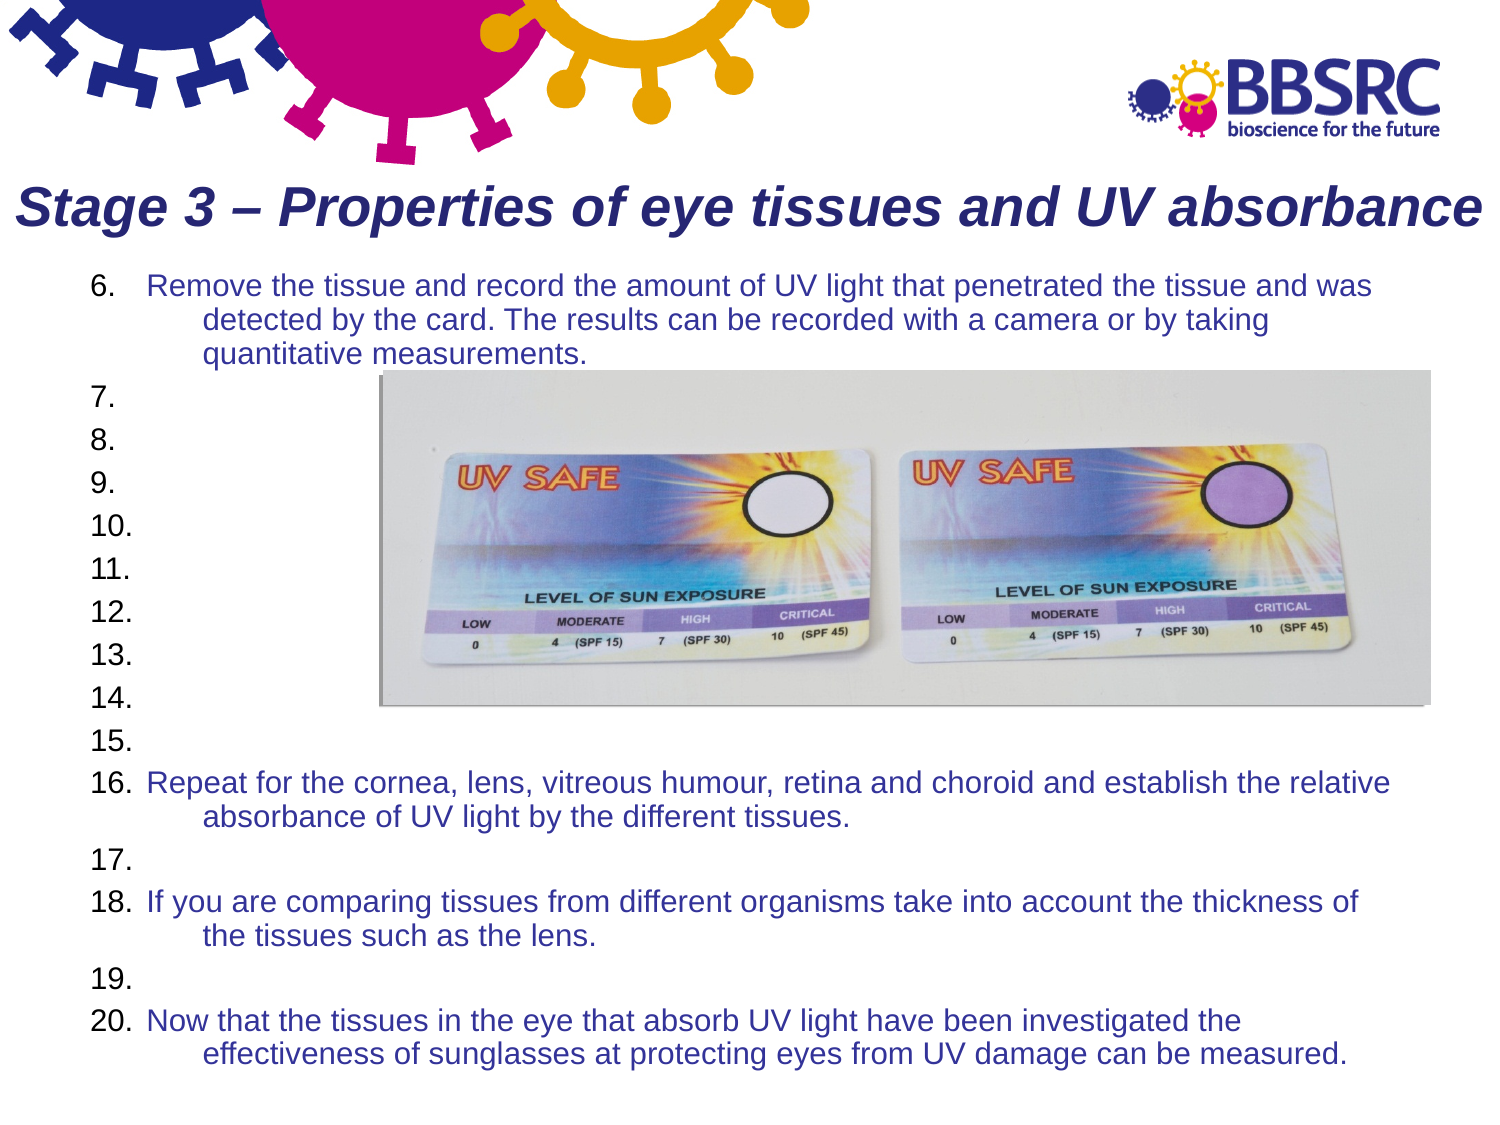

# Stage 3 – Properties of eye tissues and UV absorbance
Remove the tissue and record the amount of UV light that penetrated the tissue and was detected by the card. The results can be recorded with a camera or by taking quantitative measurements.
Repeat for the cornea, lens, vitreous humour, retina and choroid and establish the relative absorbance of UV light by the different tissues.
If you are comparing tissues from different organisms take into account the thickness of the tissues such as the lens.
Now that the tissues in the eye that absorb UV light have been investigated the effectiveness of sunglasses at protecting eyes from UV damage can be measured.